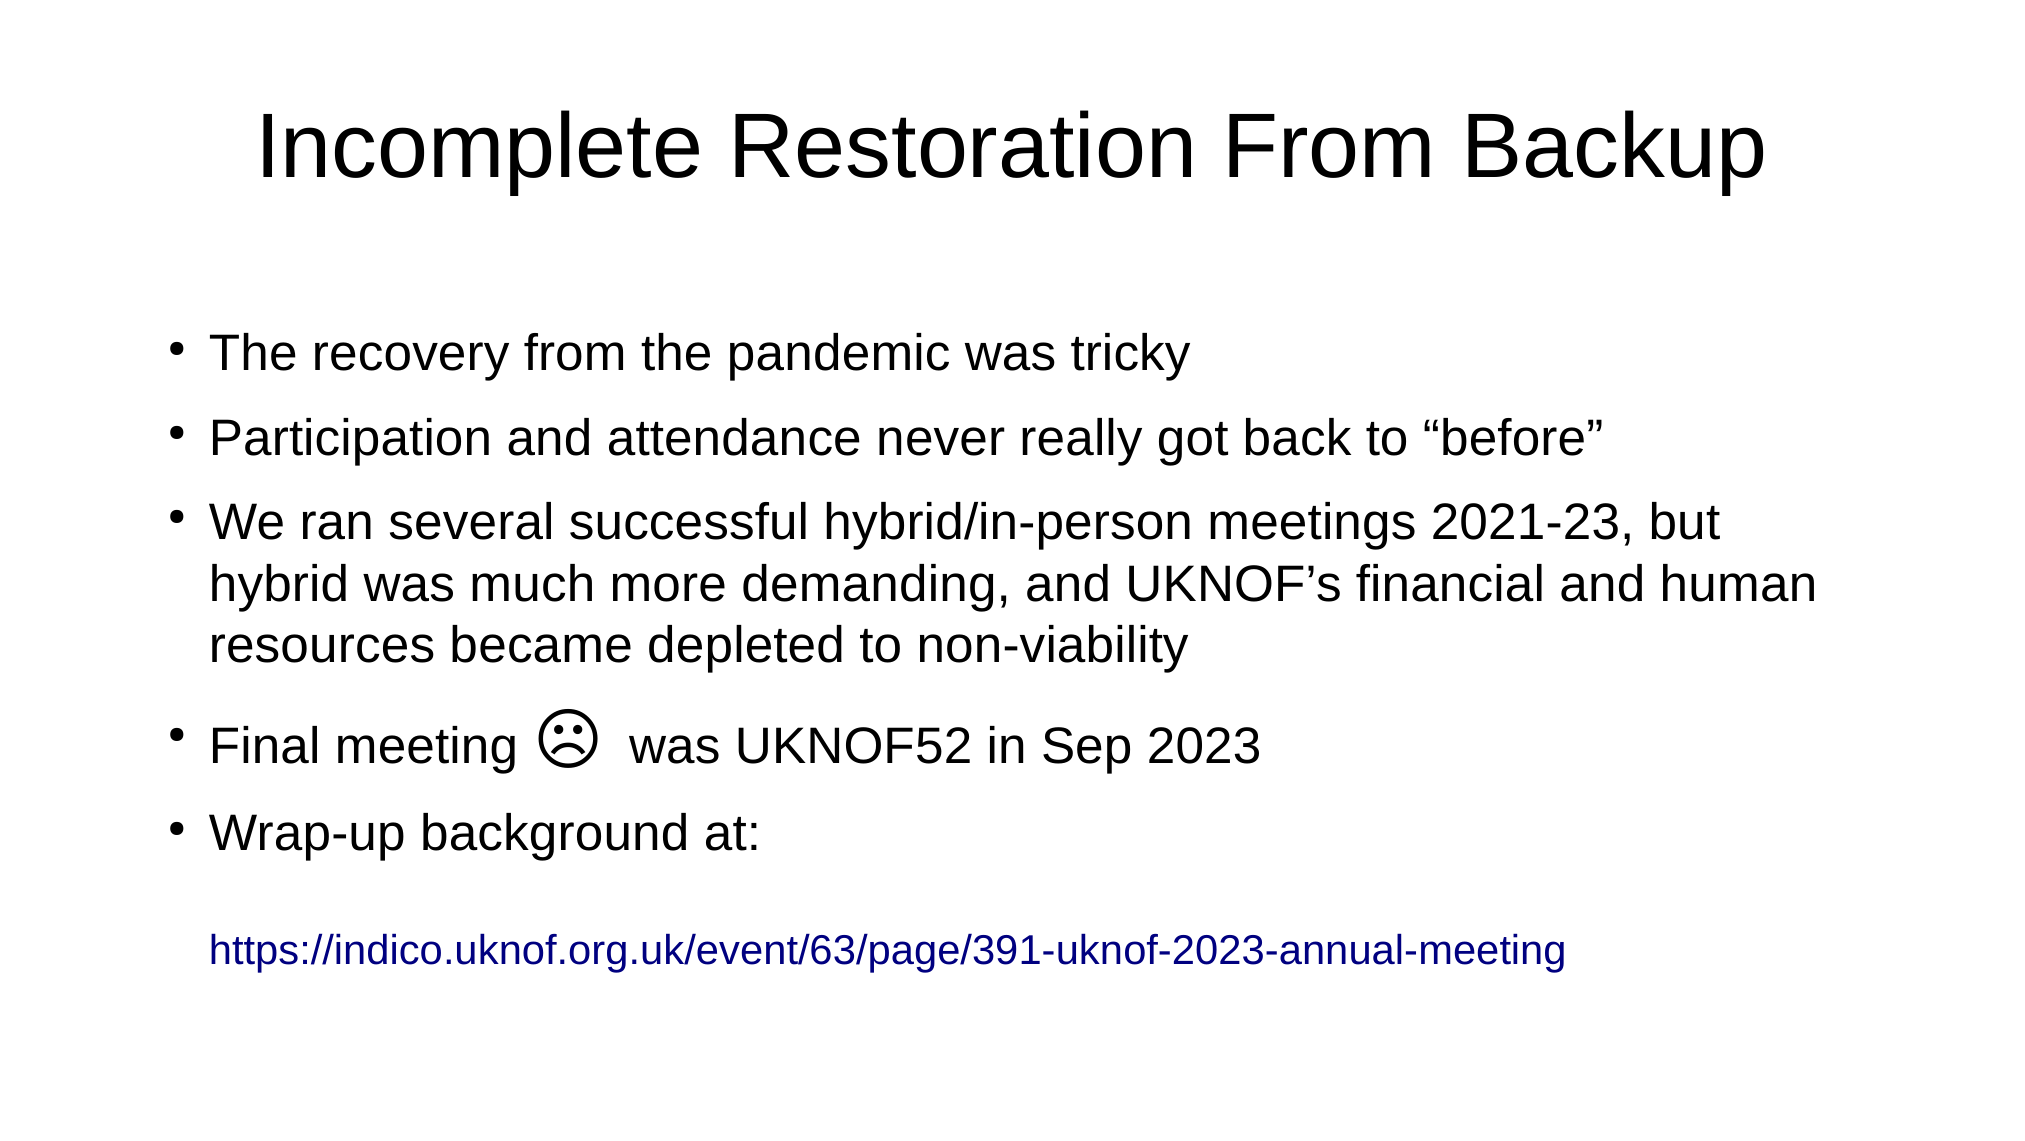

# Incomplete Restoration From Backup
The recovery from the pandemic was tricky
Participation and attendance never really got back to “before”
We ran several successful hybrid/in-person meetings 2021-23, but hybrid was much more demanding, and UKNOF’s financial and human resources became depleted to non-viability
Final meeting ☹ was UKNOF52 in Sep 2023
Wrap-up background at:
https://indico.uknof.org.uk/event/63/page/391-uknof-2023-annual-meeting